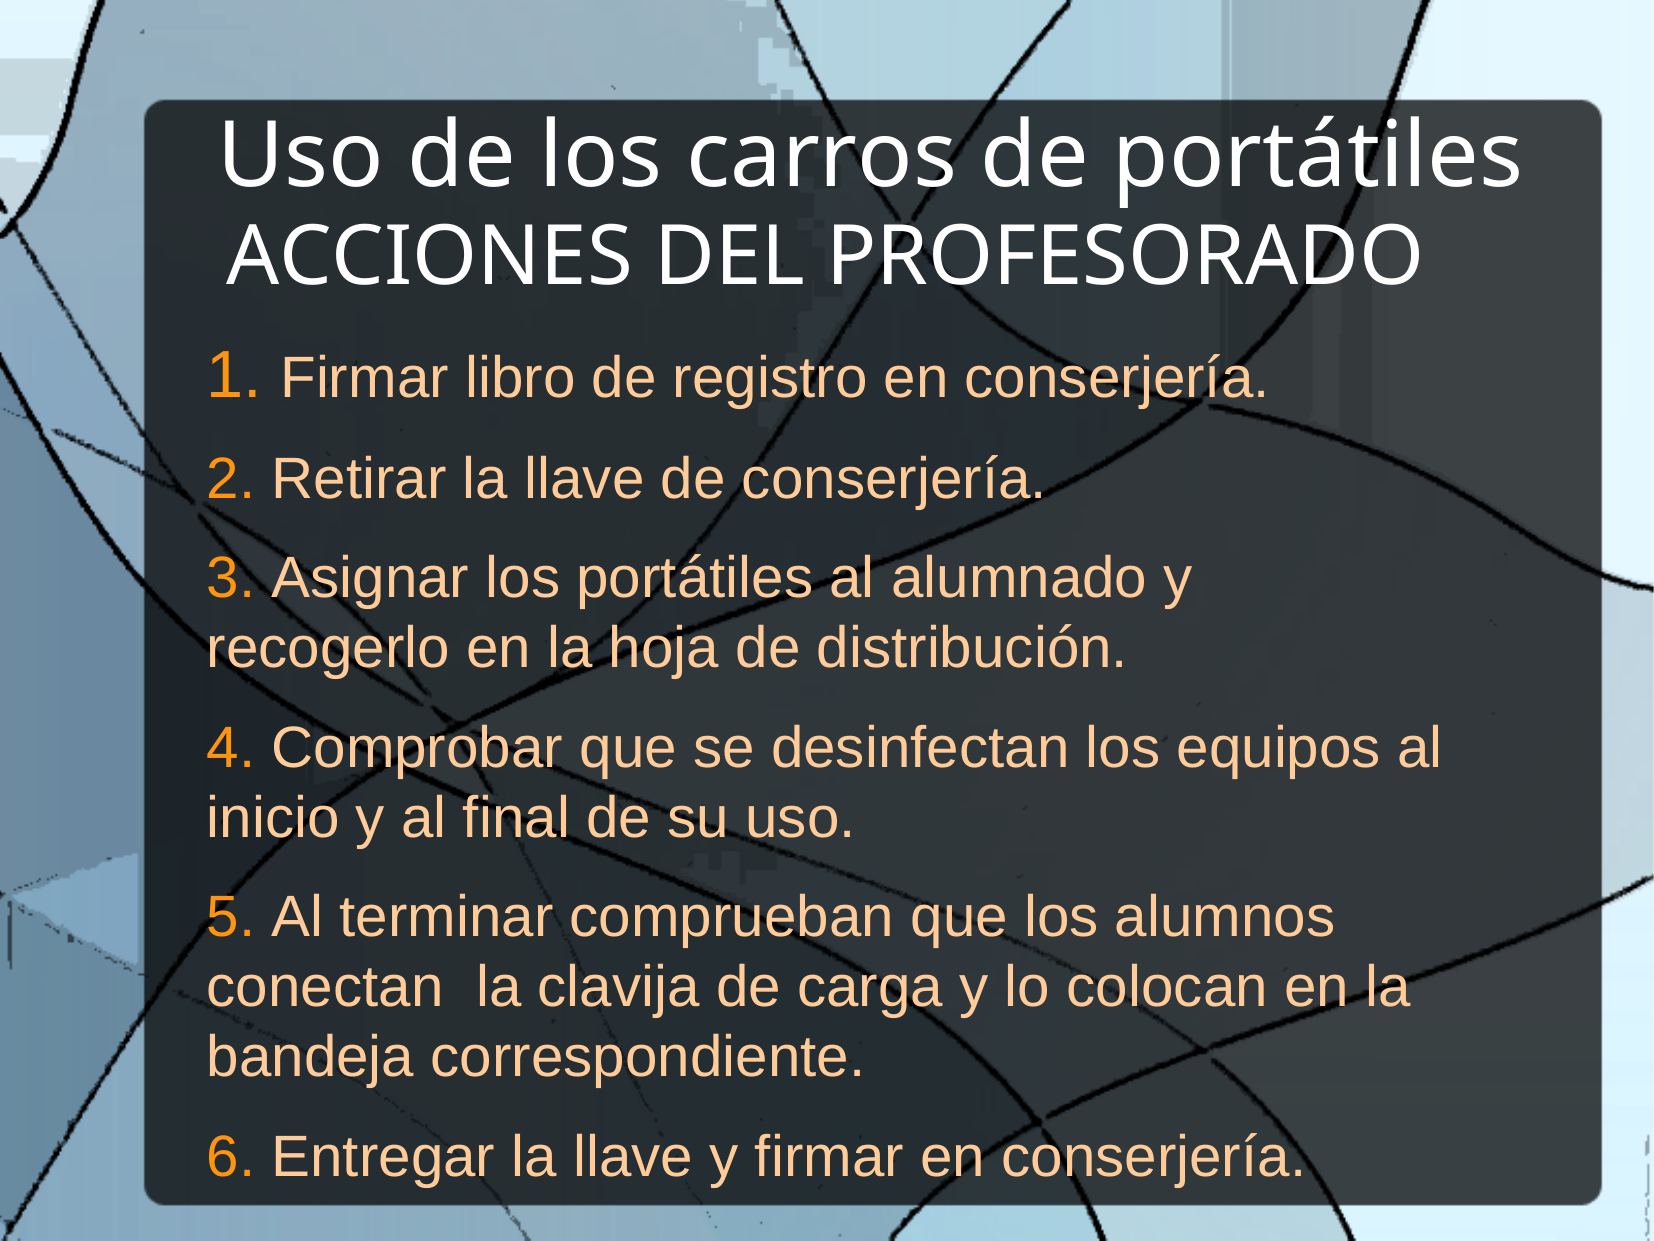

# Uso de los carros de portátiles
ACCIONES DEL PROFESORADO
 Firmar libro de registro en conserjería.
 Retirar la llave de conserjería.
 Asignar los portátiles al alumnado y recogerlo en la hoja de distribución.
 Comprobar que se desinfectan los equipos al inicio y al final de su uso.
 Al terminar comprueban que los alumnos conectan la clavija de carga y lo colocan en la bandeja correspondiente.
 Entregar la llave y firmar en conserjería.